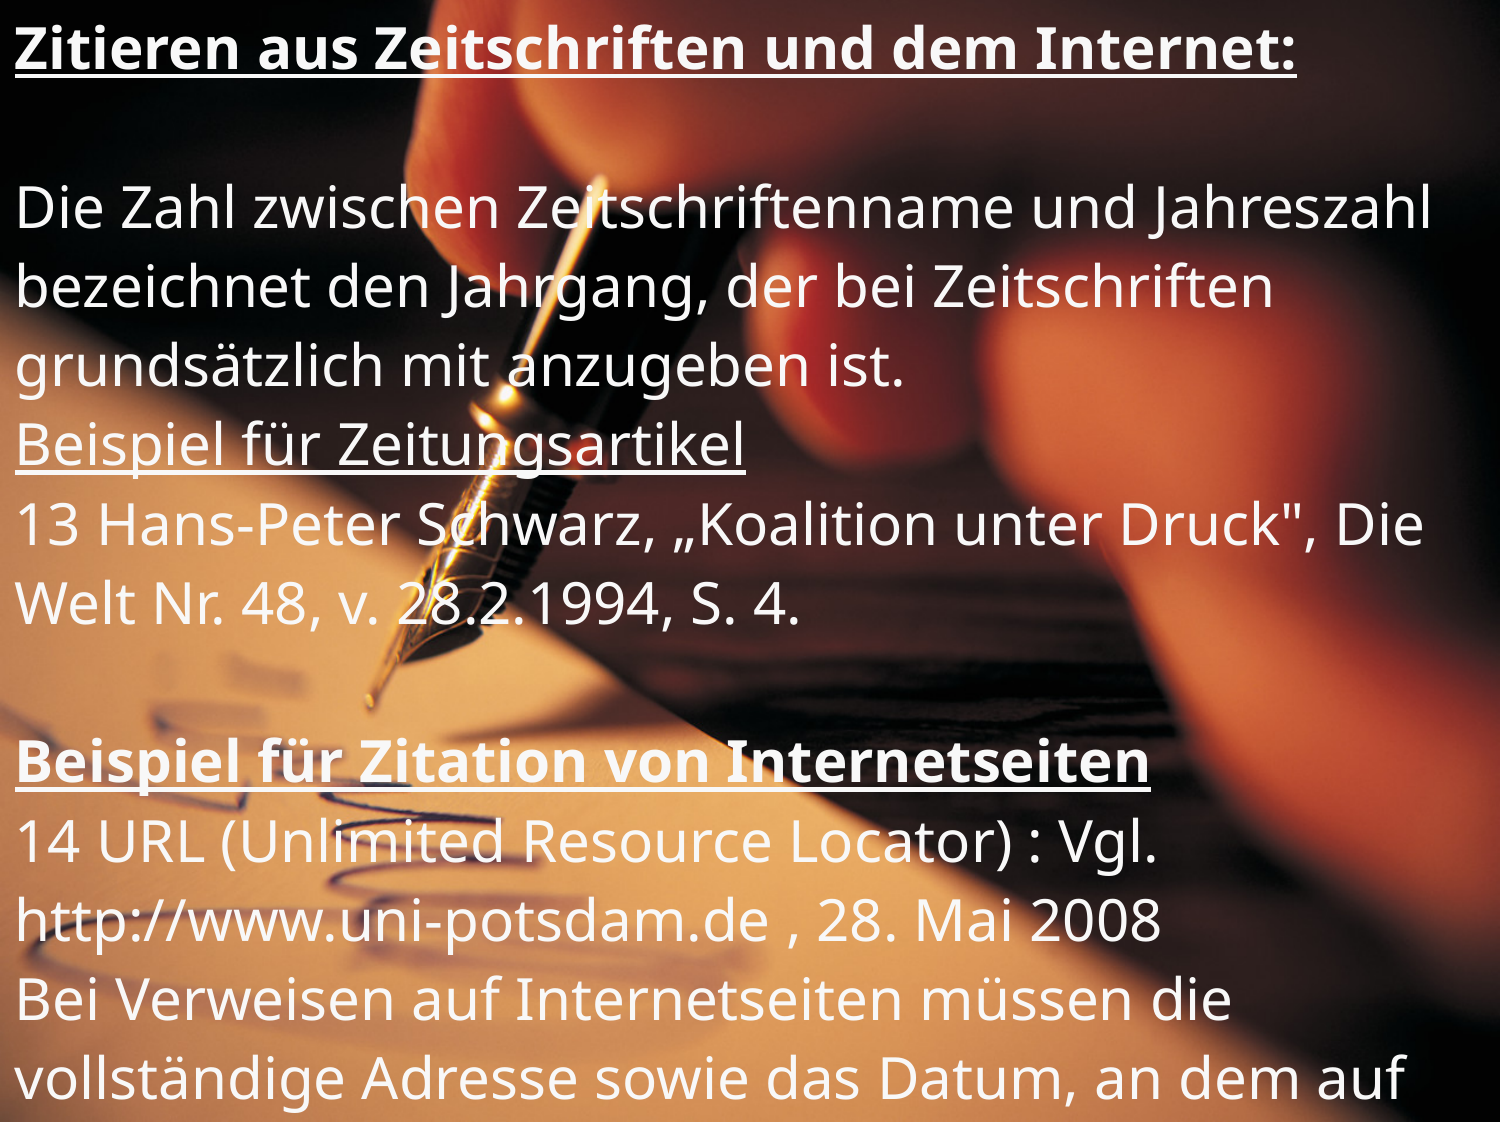

Zitieren aus Zeitschriften und dem Internet:
Die Zahl zwischen Zeitschriftenname und Jahreszahl bezeichnet den Jahrgang, der bei Zeitschriften grundsätzlich mit anzugeben ist.
Beispiel für Zeitungsartikel
13 Hans-Peter Schwarz, „Koalition unter Druck", Die Welt Nr. 48, v. 28.2.1994, S. 4.
Beispiel für Zitation von Internetseiten
14 URL (Unlimited Resource Locator) : Vgl. http://www.uni-potsdam.de , 28. Mai 2008
Bei Verweisen auf Internetseiten müssen die vollständige Adresse sowie das Datum, an dem auf die Seite zugegriffen wurde, angegeben werden.